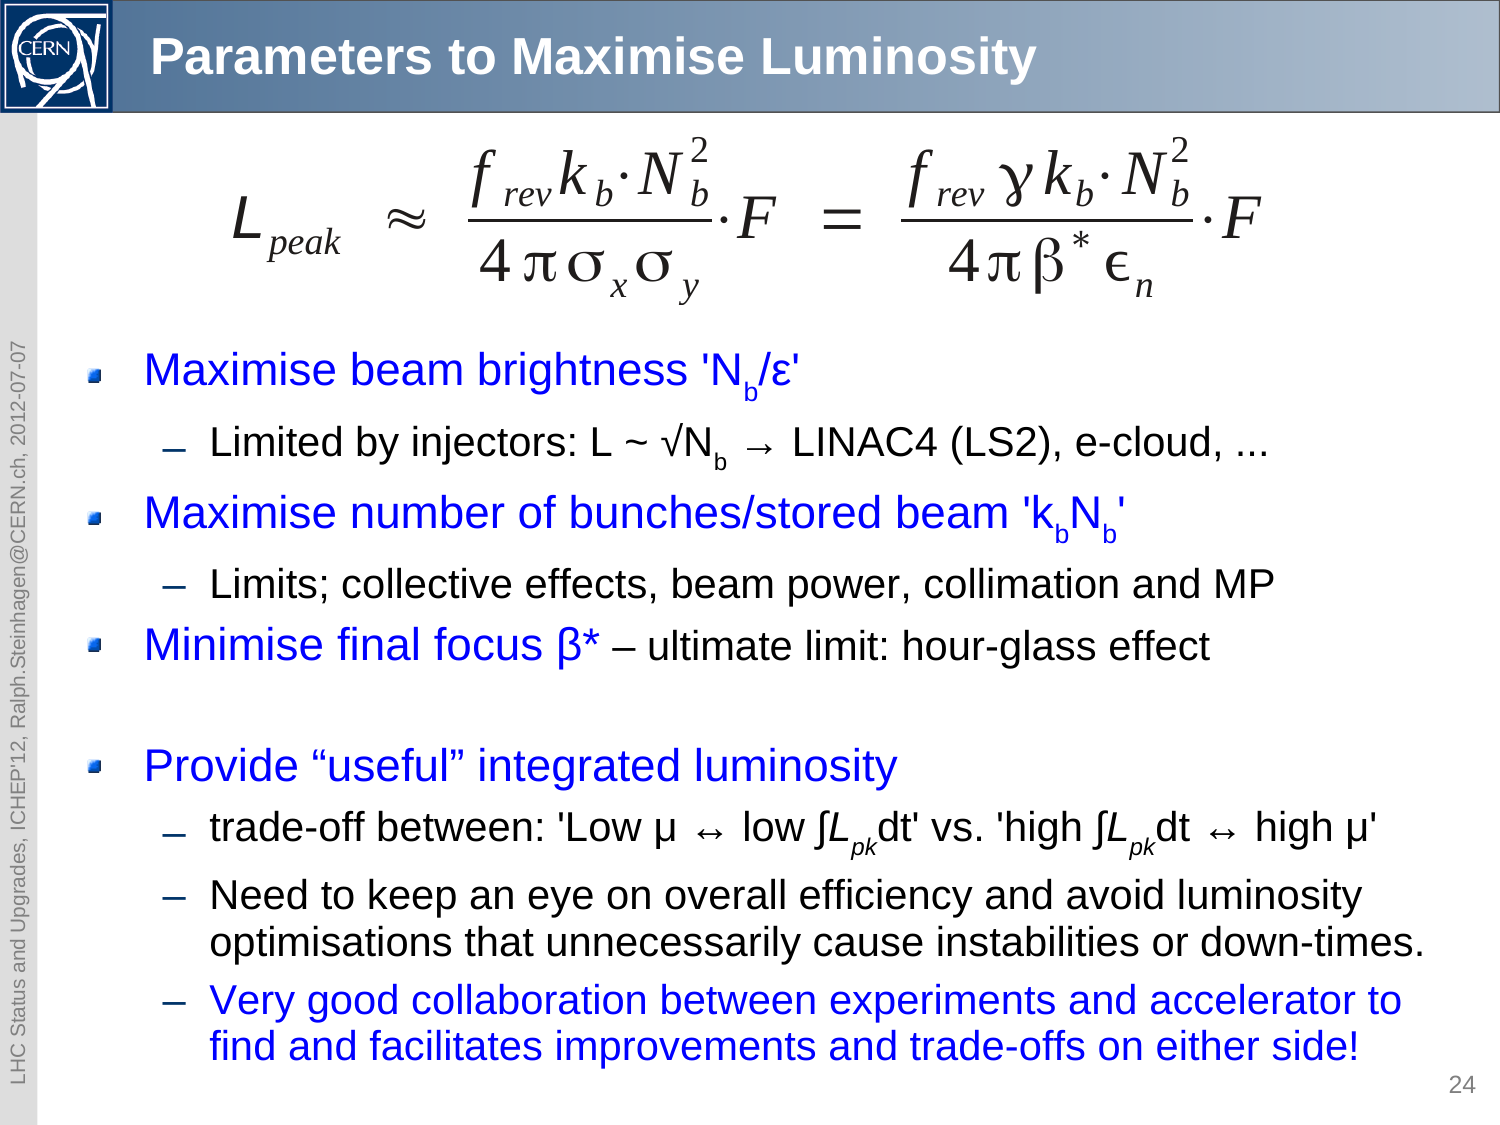

# Parameters to Maximise Luminosity
Maximise beam brightness 'Nb/ε'
Limited by injectors: L ~ √Nb → LINAC4 (LS2), e-cloud, ...
Maximise number of bunches/stored beam 'kbNb'
Limits; collective effects, beam power, collimation and MP
Minimise final focus β* – ultimate limit: hour-glass effect
Provide “useful” integrated luminosity
trade-off between: 'Low μ ↔ low ∫Lpkdt' vs. 'high ∫Lpkdt ↔ high μ'
Need to keep an eye on overall efficiency and avoid luminosity optimisations that unnecessarily cause instabilities or down-times.
Very good collaboration between experiments and accelerator to find and facilitates improvements and trade-offs on either side!